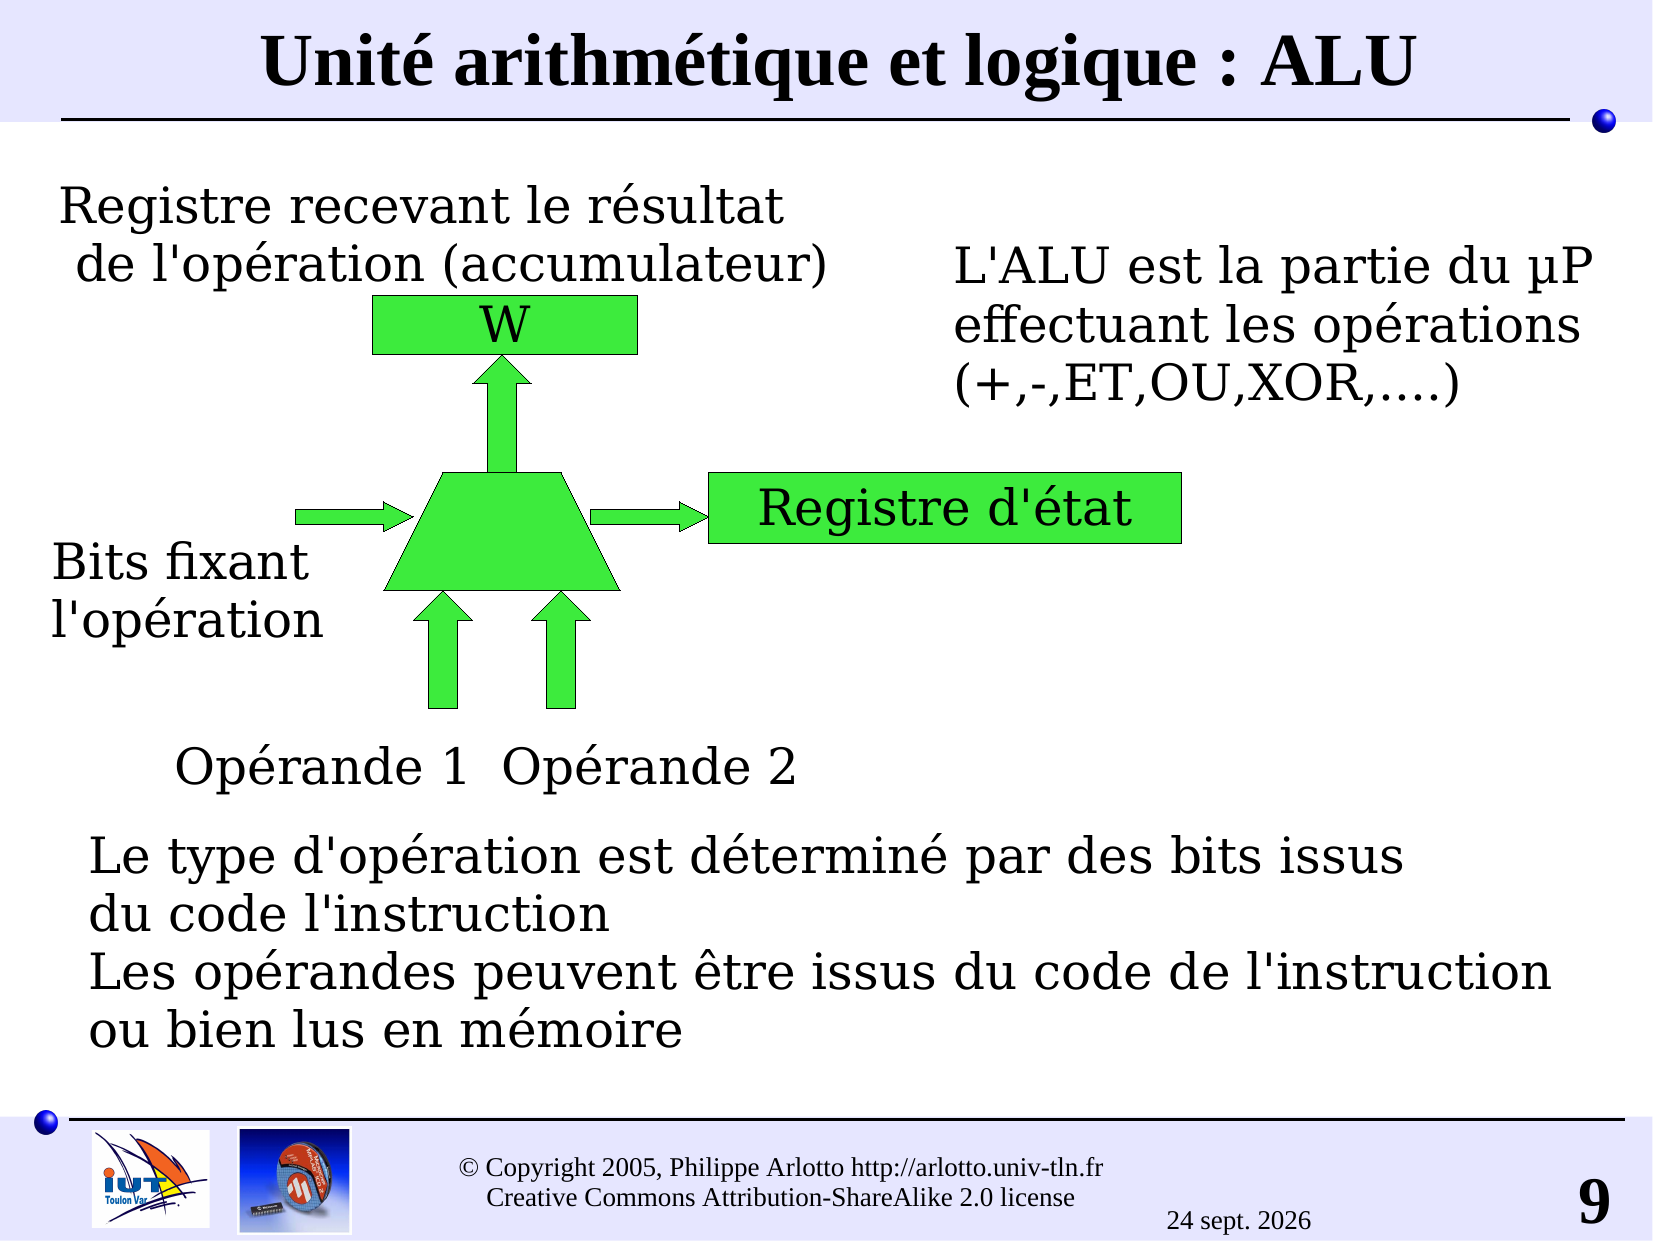

# Unité arithmétique et logique : ALU
Registre recevant le résultat
 de l'opération (accumulateur)
L'ALU est la partie du µP
effectuant les opérations
(+,-,ET,OU,XOR,....)
W
Registre d'état
Bits fixant
l'opération
Opérande 1
Opérande 2
Le type d'opération est déterminé par des bits issus
du code l'instruction
Les opérandes peuvent être issus du code de l'instruction
ou bien lus en mémoire